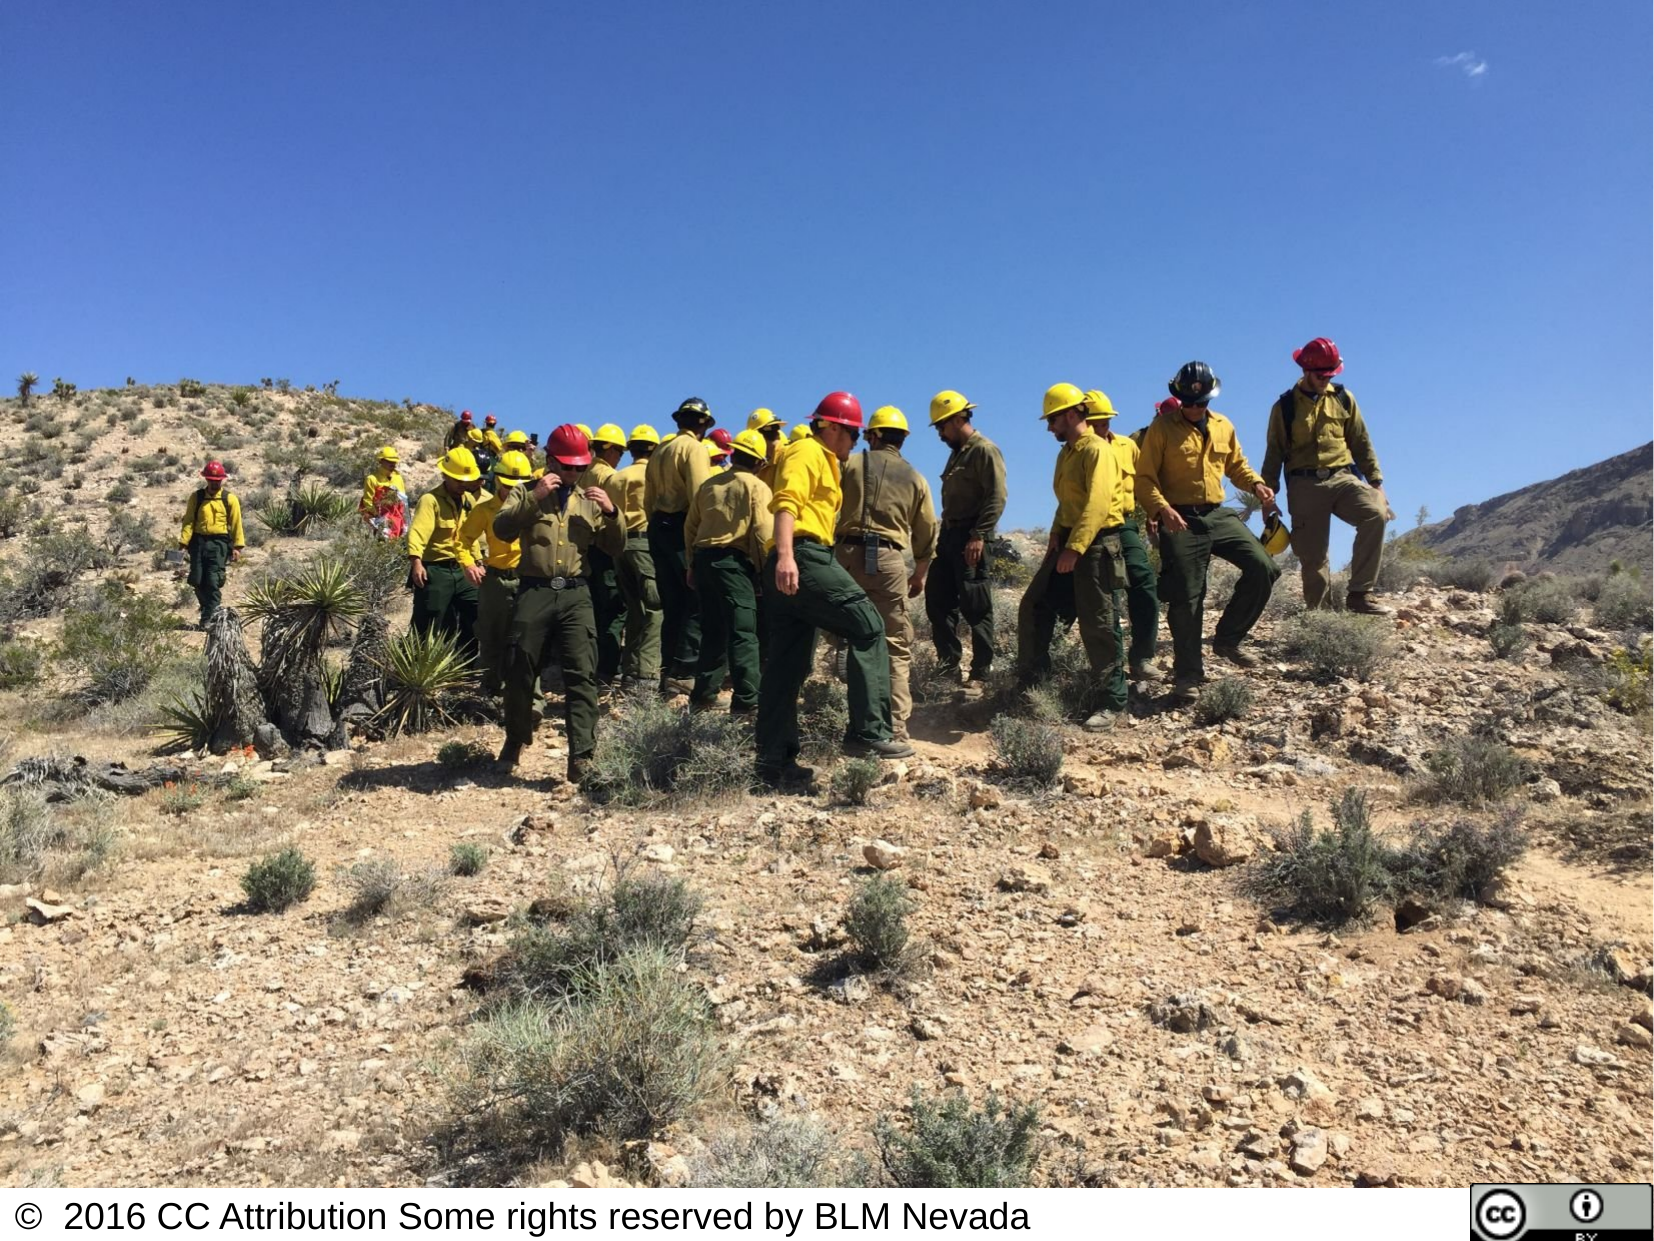

© 2016 CC Attribution Some rights reserved by BLM Nevada